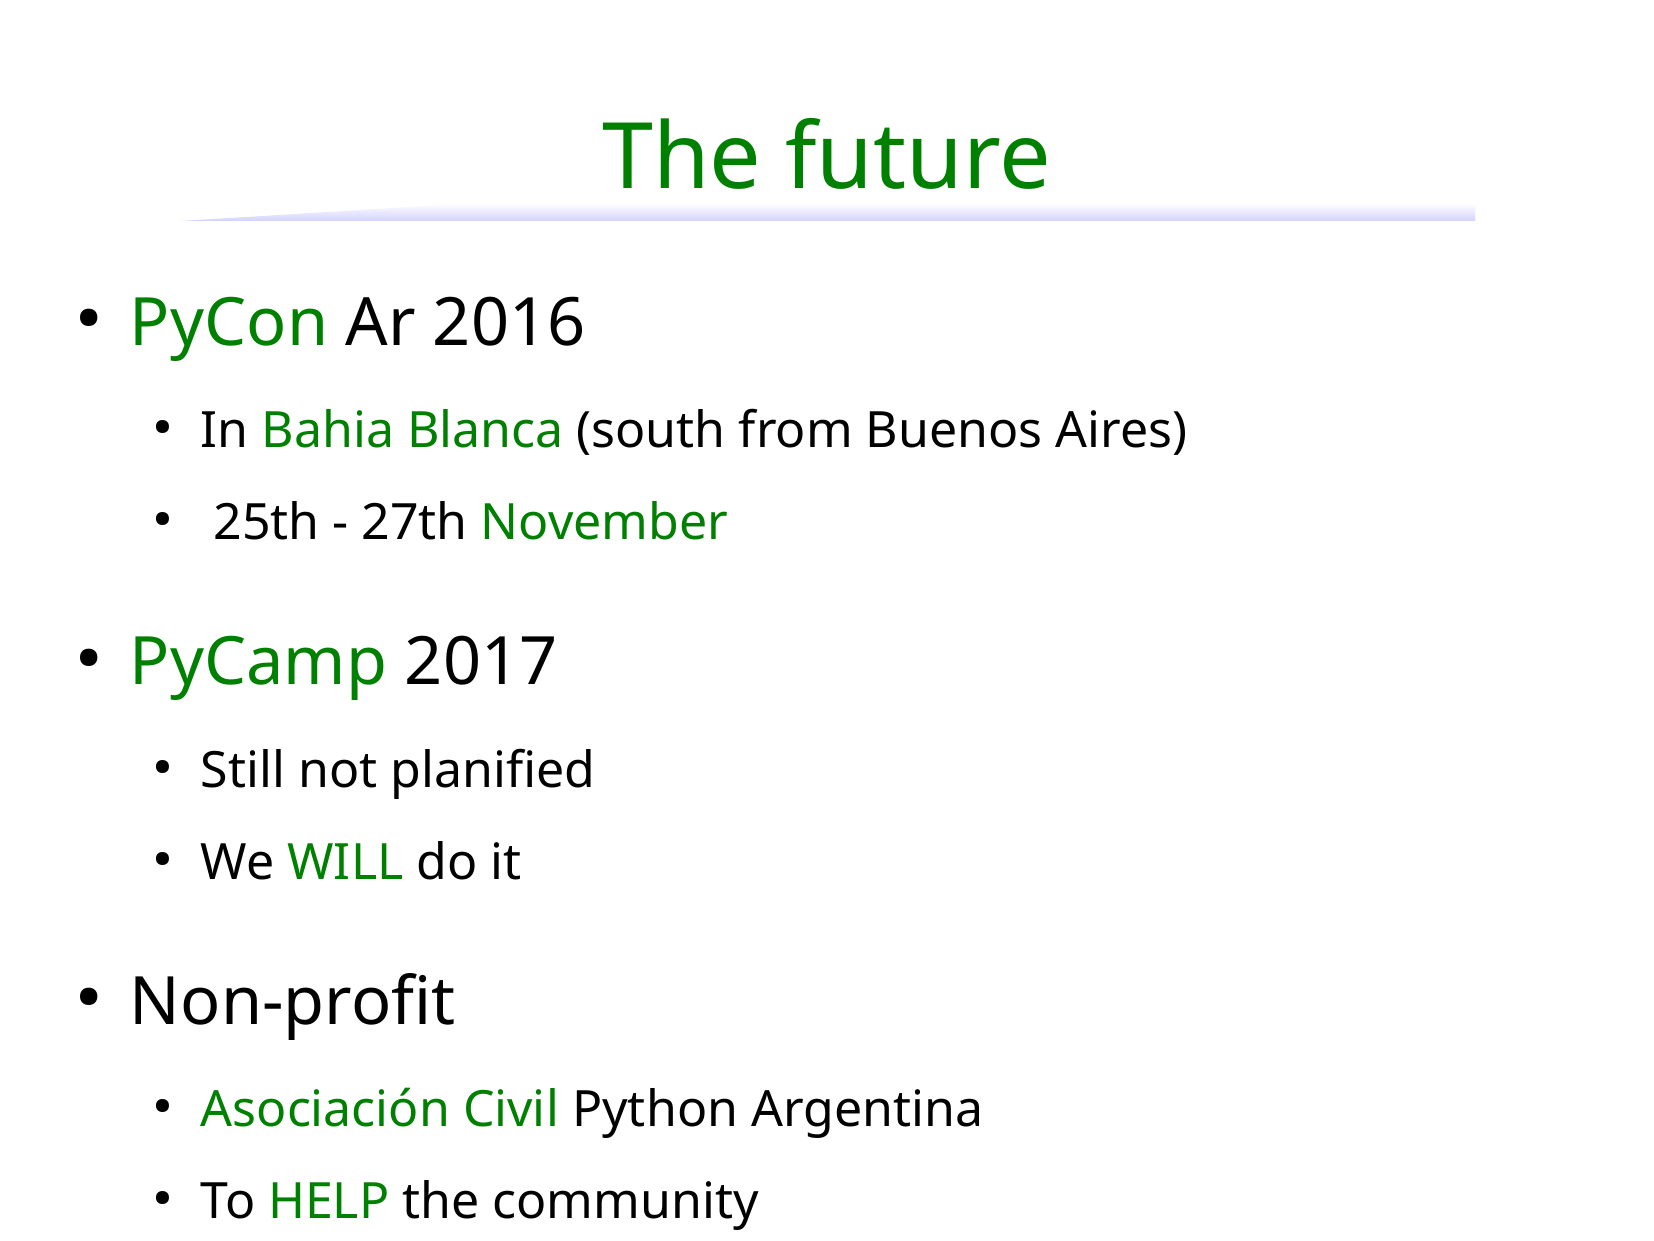

# The future
PyCon Ar 2016
In Bahia Blanca (south from Buenos Aires)
 25th - 27th November
PyCamp 2017
Still not planified
We WILL do it
Non-profit
Asociación Civil Python Argentina
To HELP the community